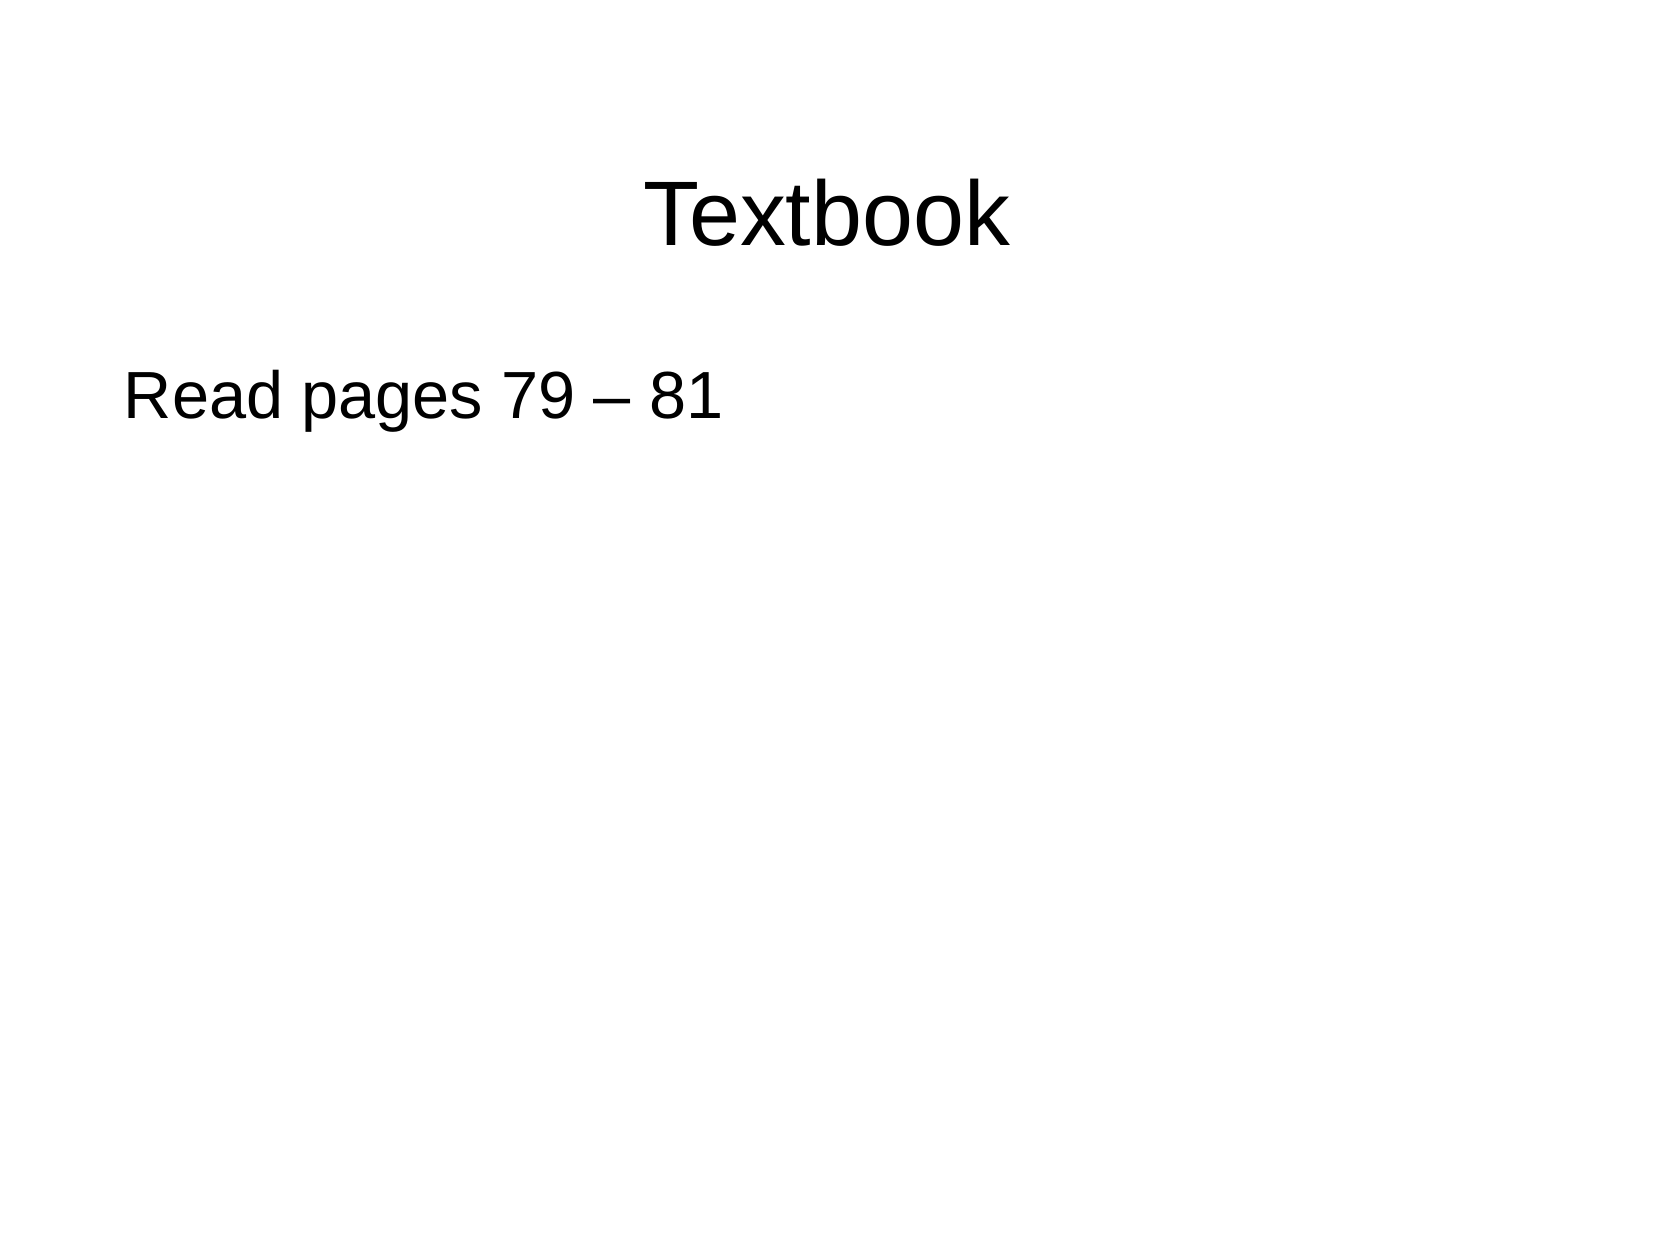

# Textbook
Read pages 79 – 81